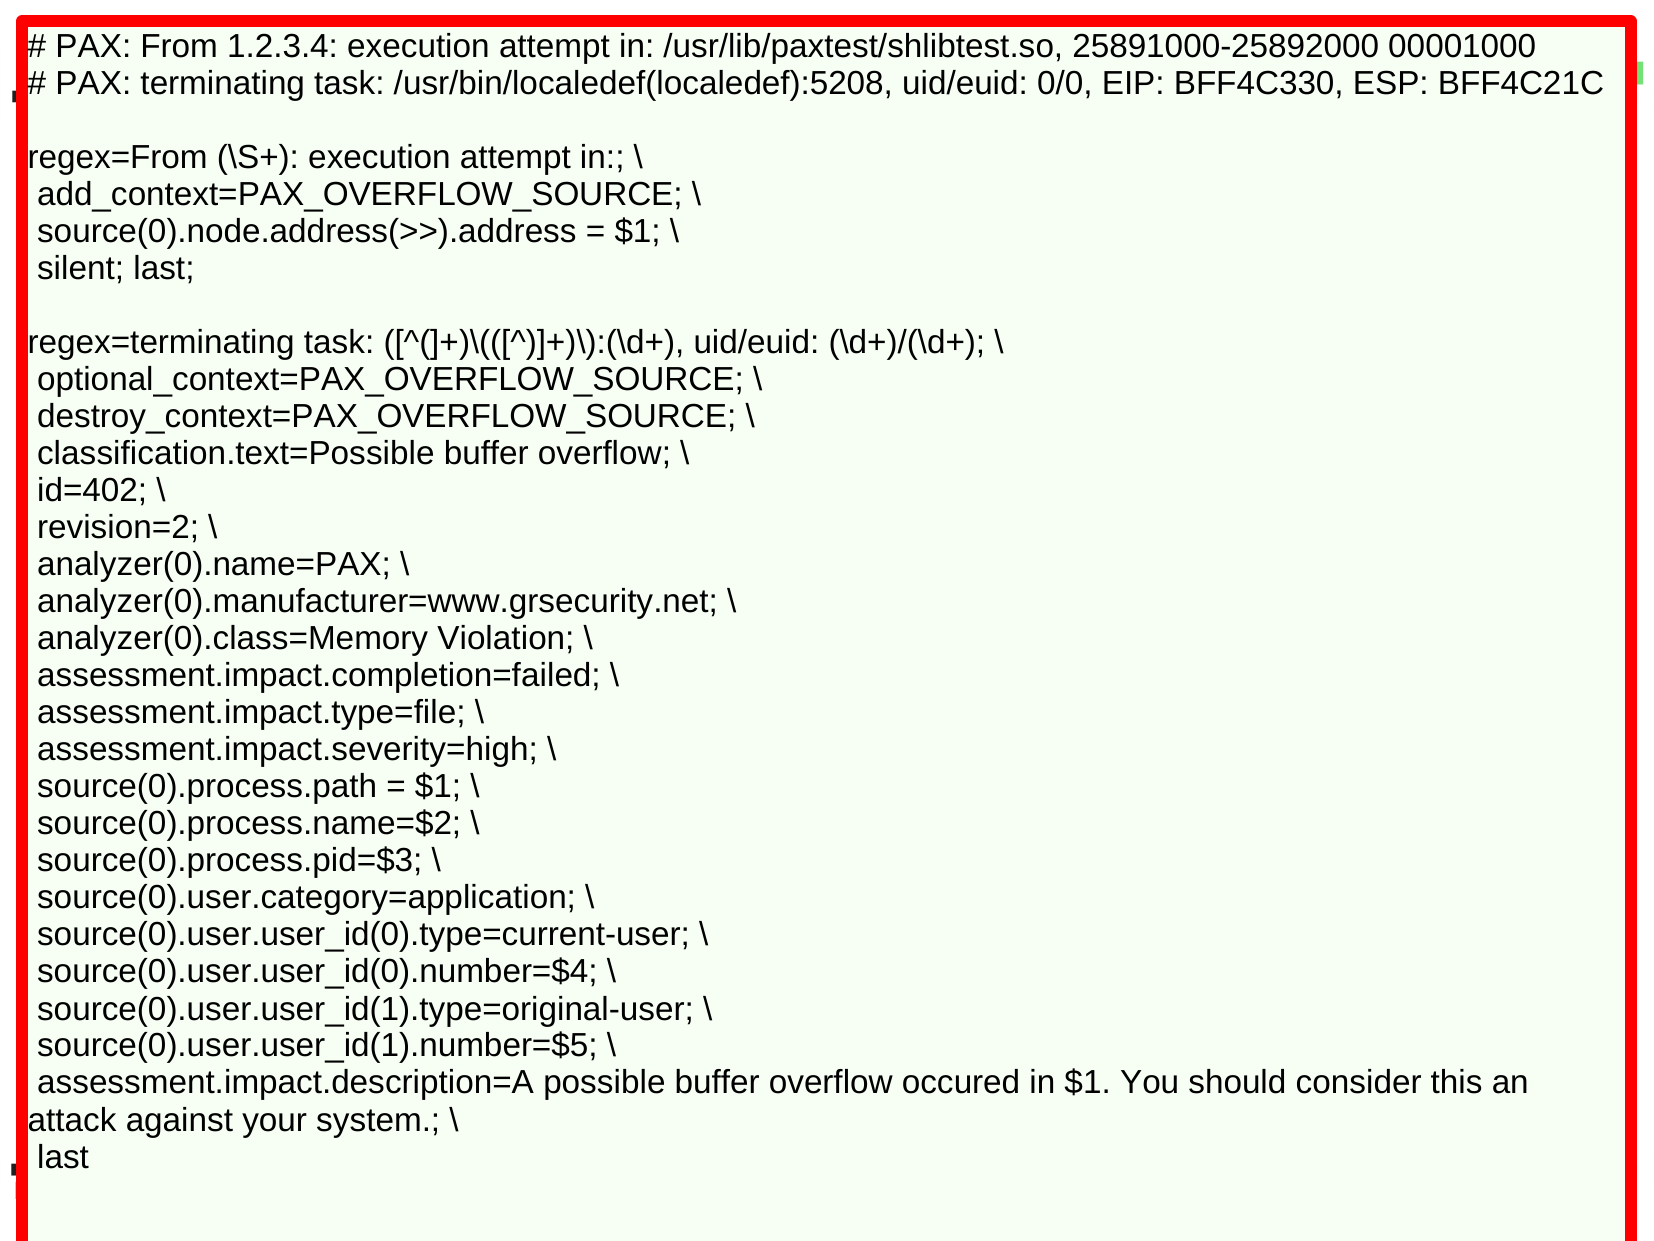

# PAX: From 1.2.3.4: execution attempt in: /usr/lib/paxtest/shlibtest.so, 25891000-25892000 00001000
# PAX: terminating task: /usr/bin/localedef(localedef):5208, uid/euid: 0/0, EIP: BFF4C330, ESP: BFF4C21C
regex=From (\S+): execution attempt in:; \
 add_context=PAX_OVERFLOW_SOURCE; \
 source(0).node.address(>>).address = $1; \
 silent; last;
regex=terminating task: ([^(]+)\(([^)]+)\):(\d+), uid/euid: (\d+)/(\d+); \
 optional_context=PAX_OVERFLOW_SOURCE; \
 destroy_context=PAX_OVERFLOW_SOURCE; \
 classification.text=Possible buffer overflow; \
 id=402; \
 revision=2; \
 analyzer(0).name=PAX; \
 analyzer(0).manufacturer=www.grsecurity.net; \
 analyzer(0).class=Memory Violation; \
 assessment.impact.completion=failed; \
 assessment.impact.type=file; \
 assessment.impact.severity=high; \
 source(0).process.path = $1; \
 source(0).process.name=$2; \
 source(0).process.pid=$3; \
 source(0).user.category=application; \
 source(0).user.user_id(0).type=current-user; \
 source(0).user.user_id(0).number=$4; \
 source(0).user.user_id(1).type=original-user; \
 source(0).user.user_id(1).number=$5; \
 assessment.impact.description=A possible buffer overflow occured in $1. You should consider this an attack against your system.; \
 last
P r e l u d e I D S t e c h n o l o g i e s
#!/usr/bin/python
import sys, prelude
def add_idmef_object(message, path_str, value_str):
	path = prelude.idmef_path_new(path_str)
	value = prelude.idmef_value_new_from_path(path, value_str)
	prelude.idmef_path_set(path, message, value)
prelude.prelude_init(len(sys.argv), sys.argv)
client = prelude.prelude_client_new("MyDefaultSensorName")
prelude.prelude_client_start(client)
# Create the message
message = prelude.idmef_message_new()
add_idmef_object(message, "alert.classification.text", "Python Alert!")
add_idmef_object(message, "alert.assessment.impact.severity", "medium")
add_idmef_object(message, "alert.assessment.impact.completion", "failed")
add_idmef_object(message, "alert.source(0).node.address(0).address", "10.0.0.1")
add_idmef_object(message, "alert.target(0).node.address(0).address", "10.0.0.2")
# Send and exit.
prelude.prelude_client_send_idmef(client, message)
prelude.idmef_message_destroy(message)
prelude.prelude_client_destroy(client, prelude.PRELUDE_CLIENT_EXIT_STATUS_SUCCESS)
> IDS > IDS Hybride > Prelude IDS > Systèmes Rendus Compatibles
> Intégration de nouvelles sondes
 Via l'utilisation directe de la librairie Prelude (API C, Python et Perl).
 Via Prelude-LML (exemple de règle).
© 2006 Yoann Vandoorselaere, yoann.v@prelude-ids.com
Présentation de la plateforme IDS Prelude. IDS hybride